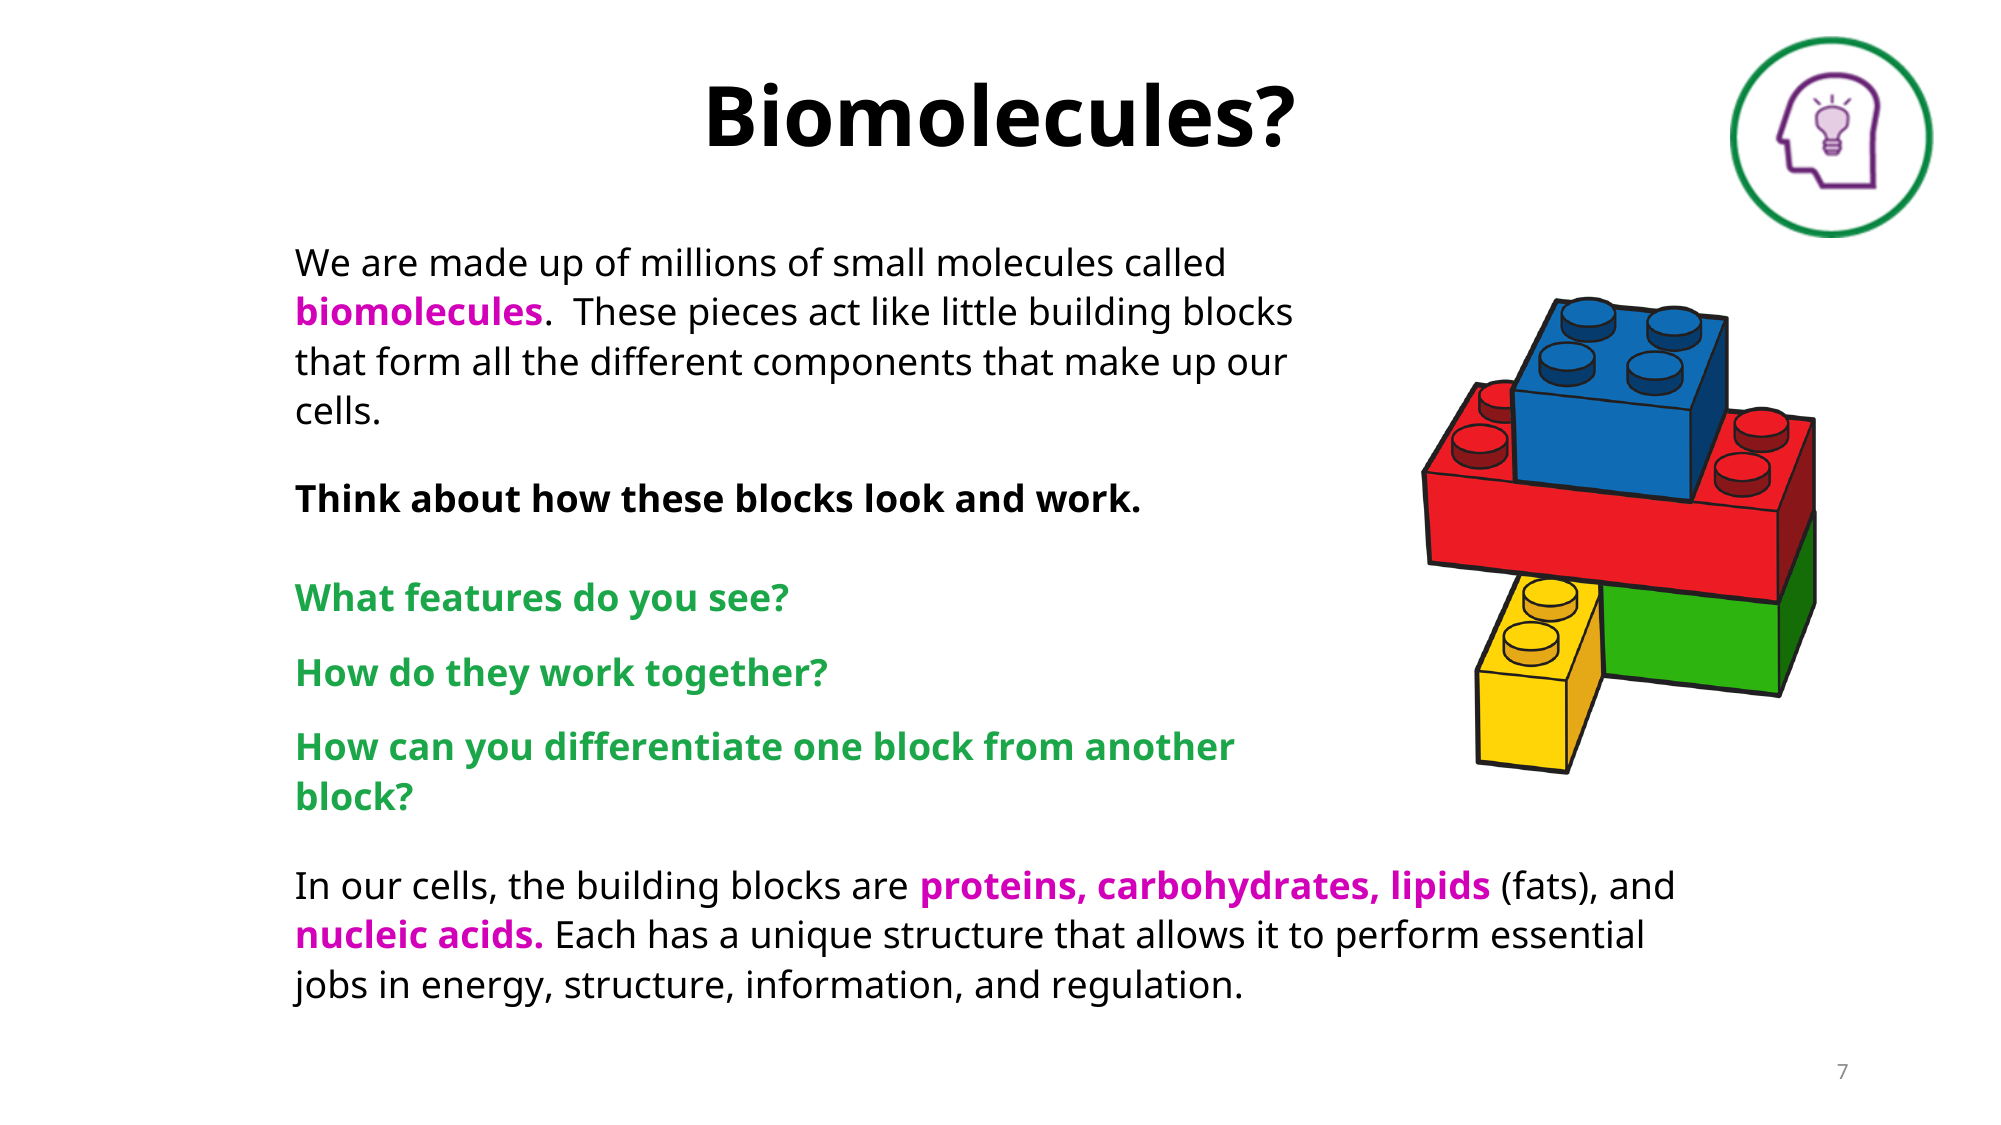

# Biomolecules?
We are made up of millions of small molecules called biomolecules. These pieces act like little building blocks that form all the different components that make up our cells.
Think about how these blocks look and work.
What features do you see?
How do they work together?
How can you differentiate one block from another block?
In our cells, the building blocks are proteins, carbohydrates, lipids (fats), and nucleic acids. Each has a unique structure that allows it to perform essential jobs in energy, structure, information, and regulation.